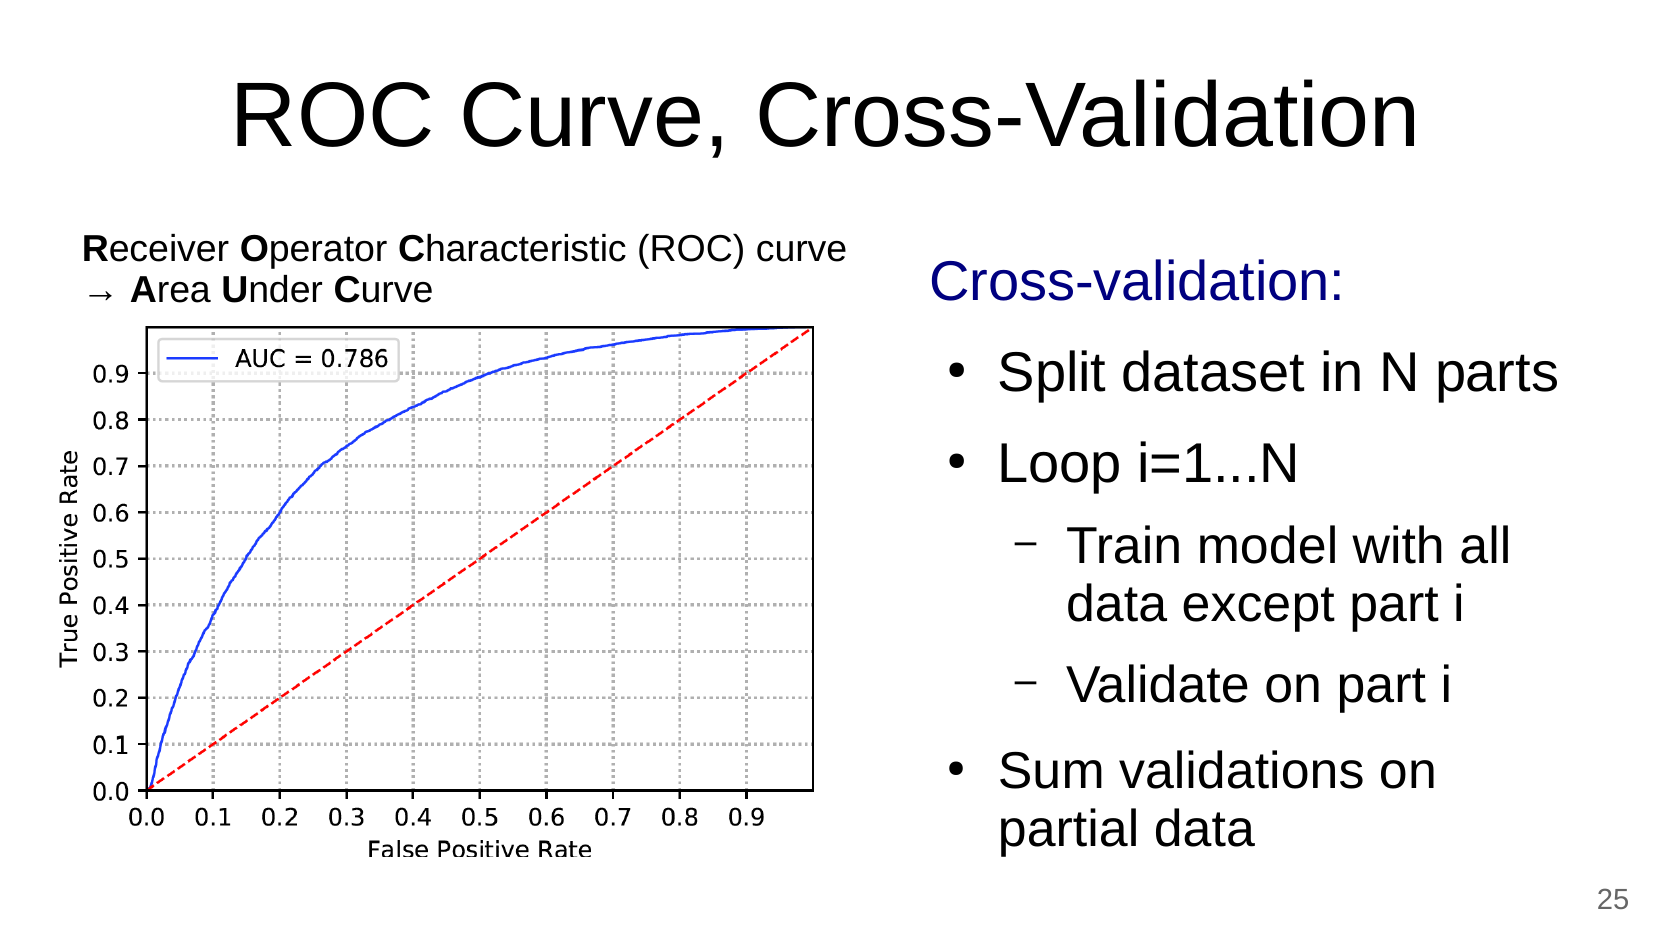

# ROC Curve, Cross-Validation
Receiver Operator Characteristic (ROC) curve
→ Area Under Curve
Cross-validation:
Split dataset in N parts
Loop i=1...N
Train model with all data except part i
Validate on part i
Sum validations on
partial data